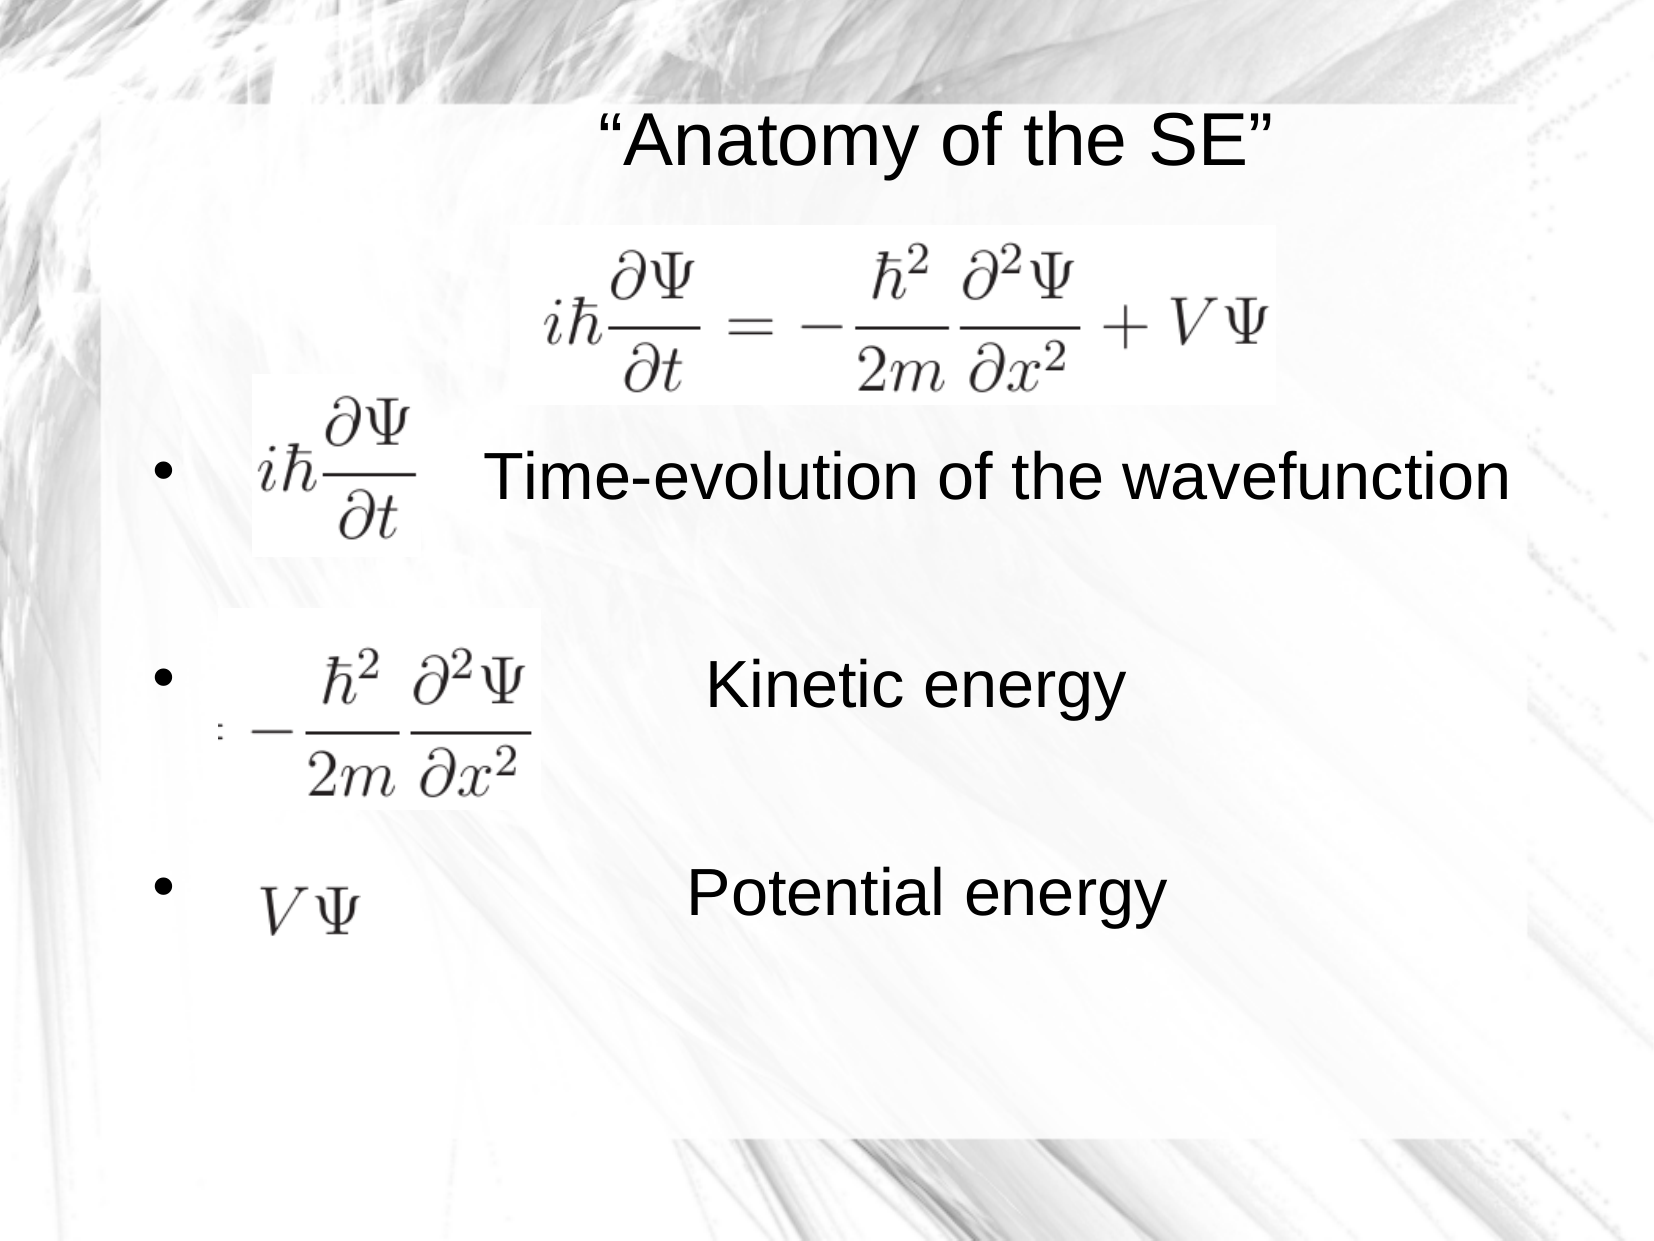

“Anatomy of the SE”
# Time-evolution of the wavefunction
 Kinetic energy
 Potential energy